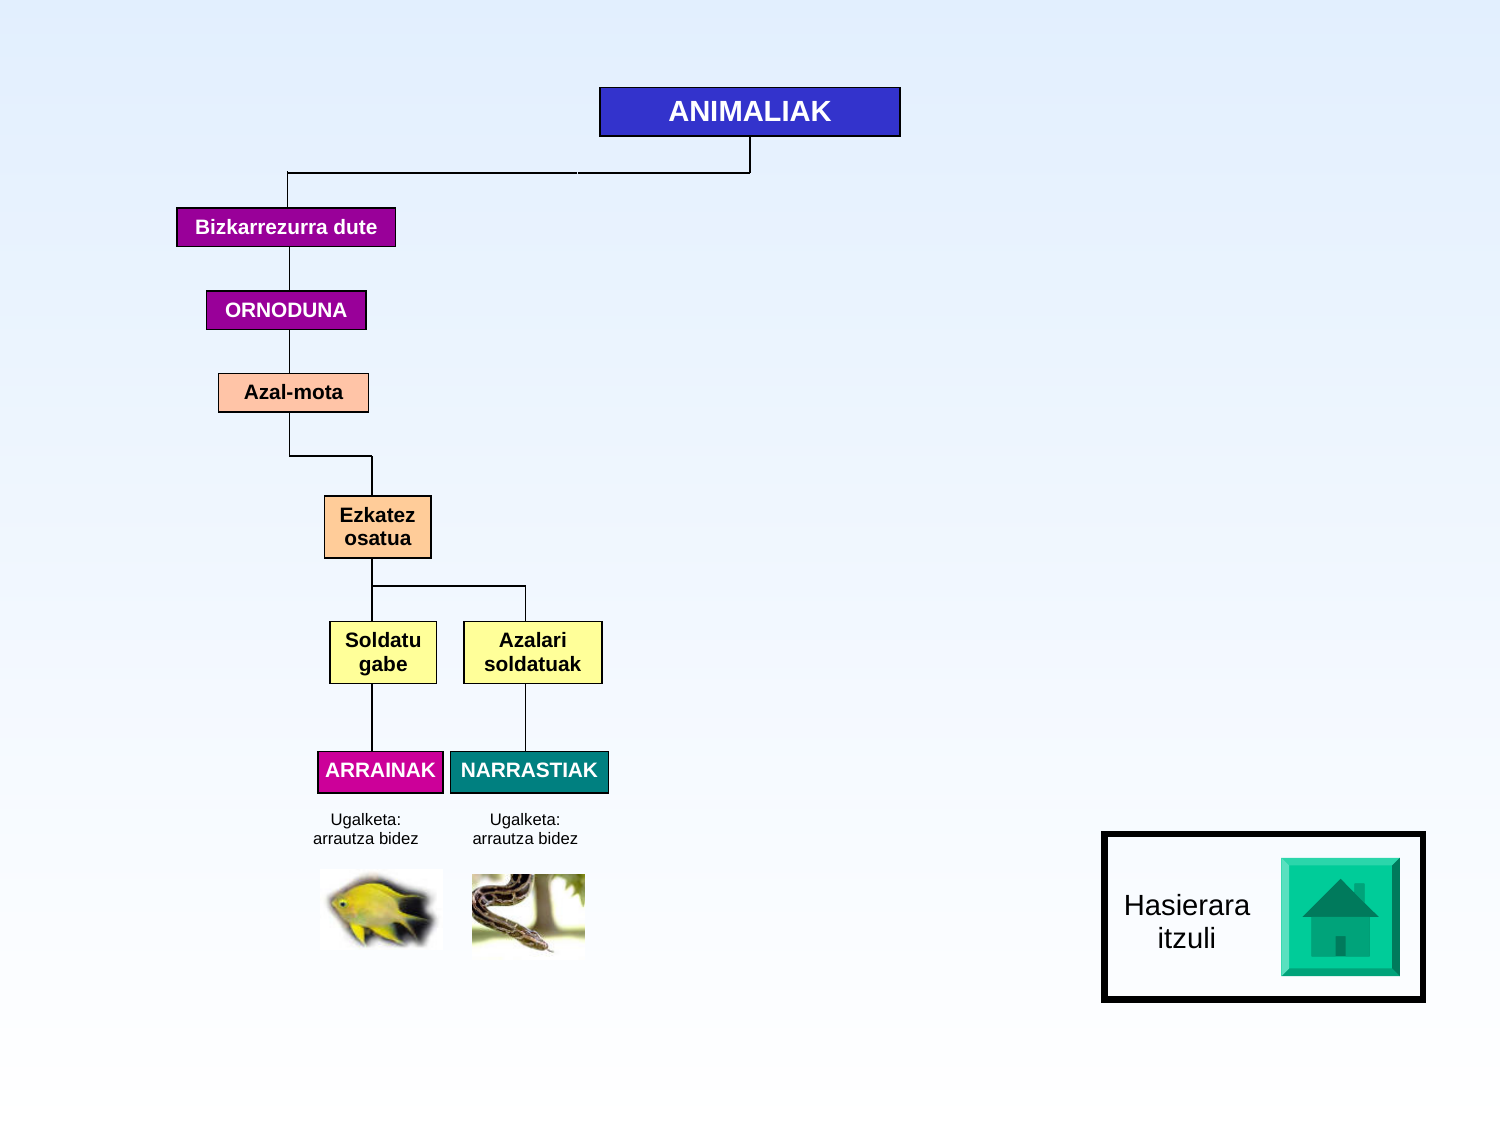

ANIMALIAK
Bizkarrezurra dute
ORNODUNA
Azal-mota
Ezkatez osatua
Soldatu gabe
Azalari soldatuak
ARRAINAK
NARRASTIAK
Ugalketa:
arrautza bidez
Ugalketa:
arrautza bidez
Hasierara itzuli